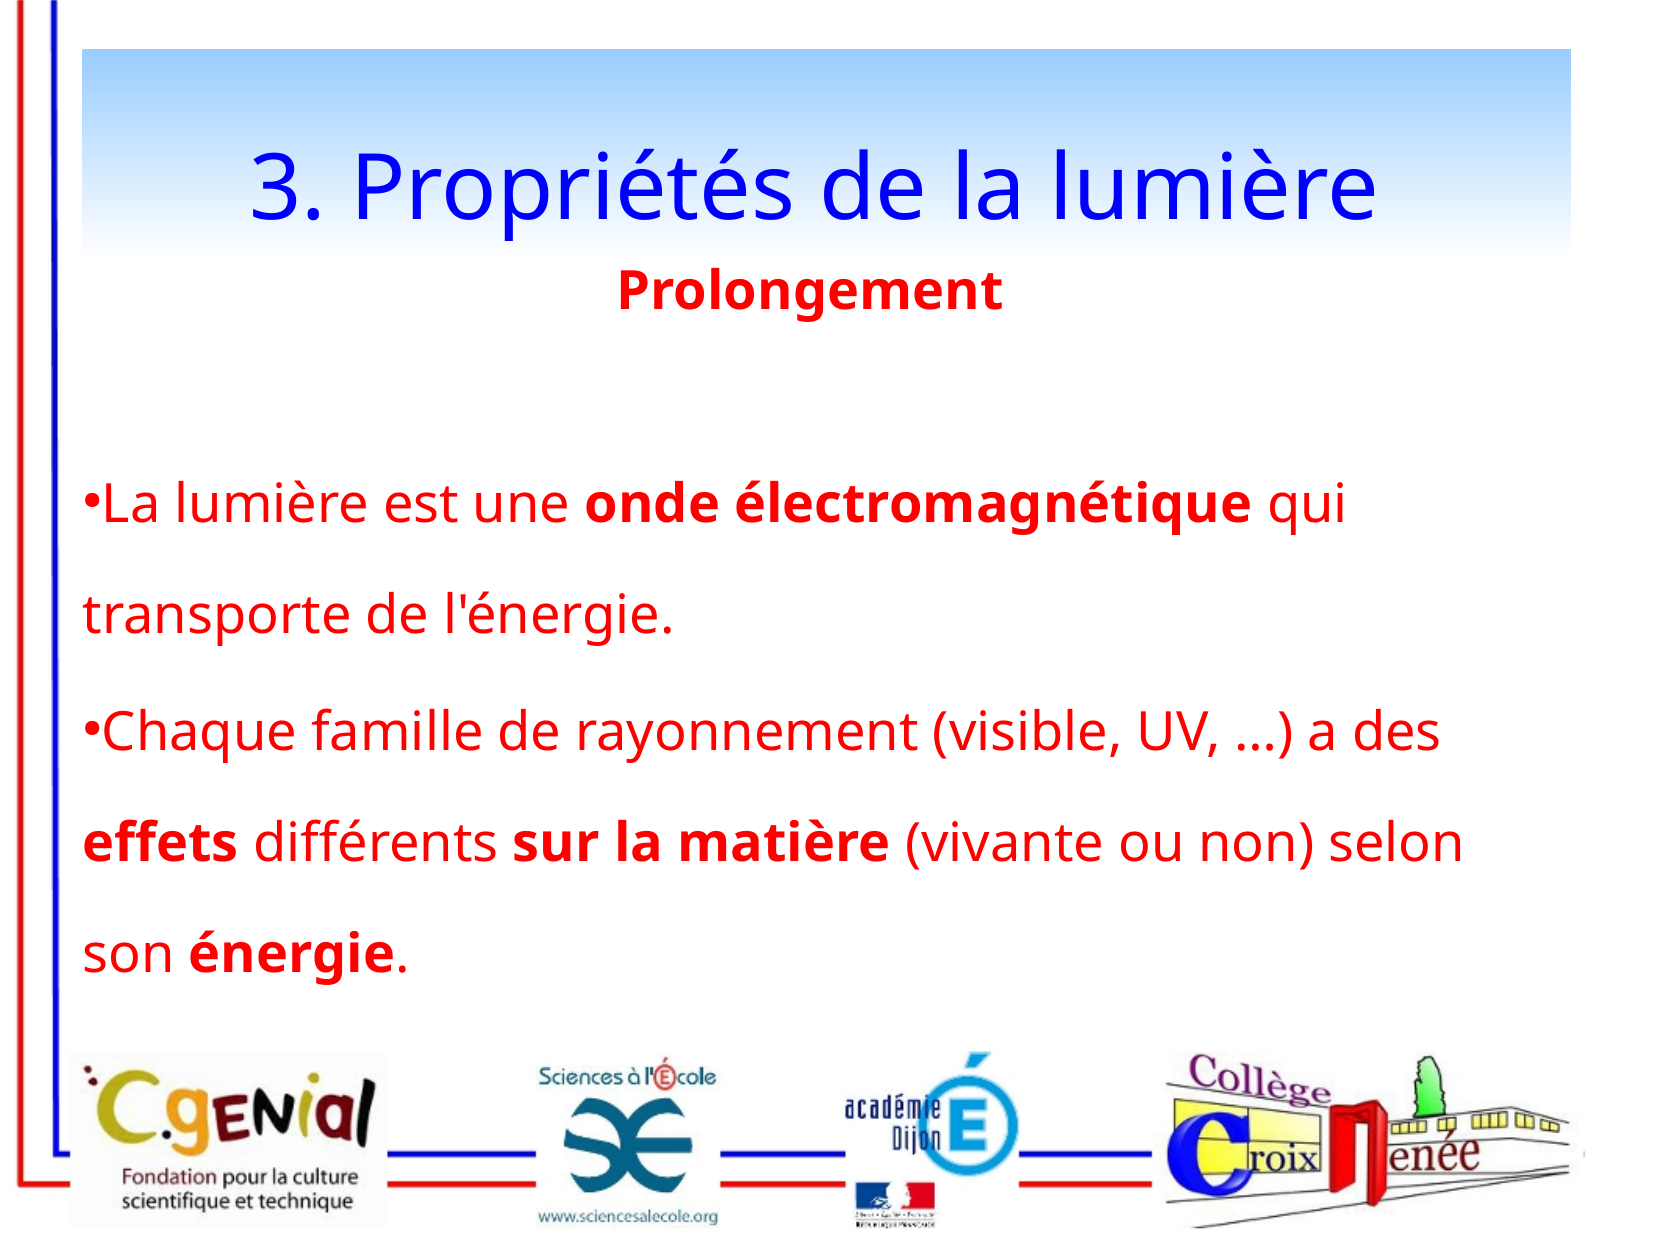

# 3. Propriétés de la lumière
Prolongement
La lumière est une onde électromagnétique qui transporte de l'énergie.
Chaque famille de rayonnement (visible, UV, …) a des effets différents sur la matière (vivante ou non) selon son énergie.